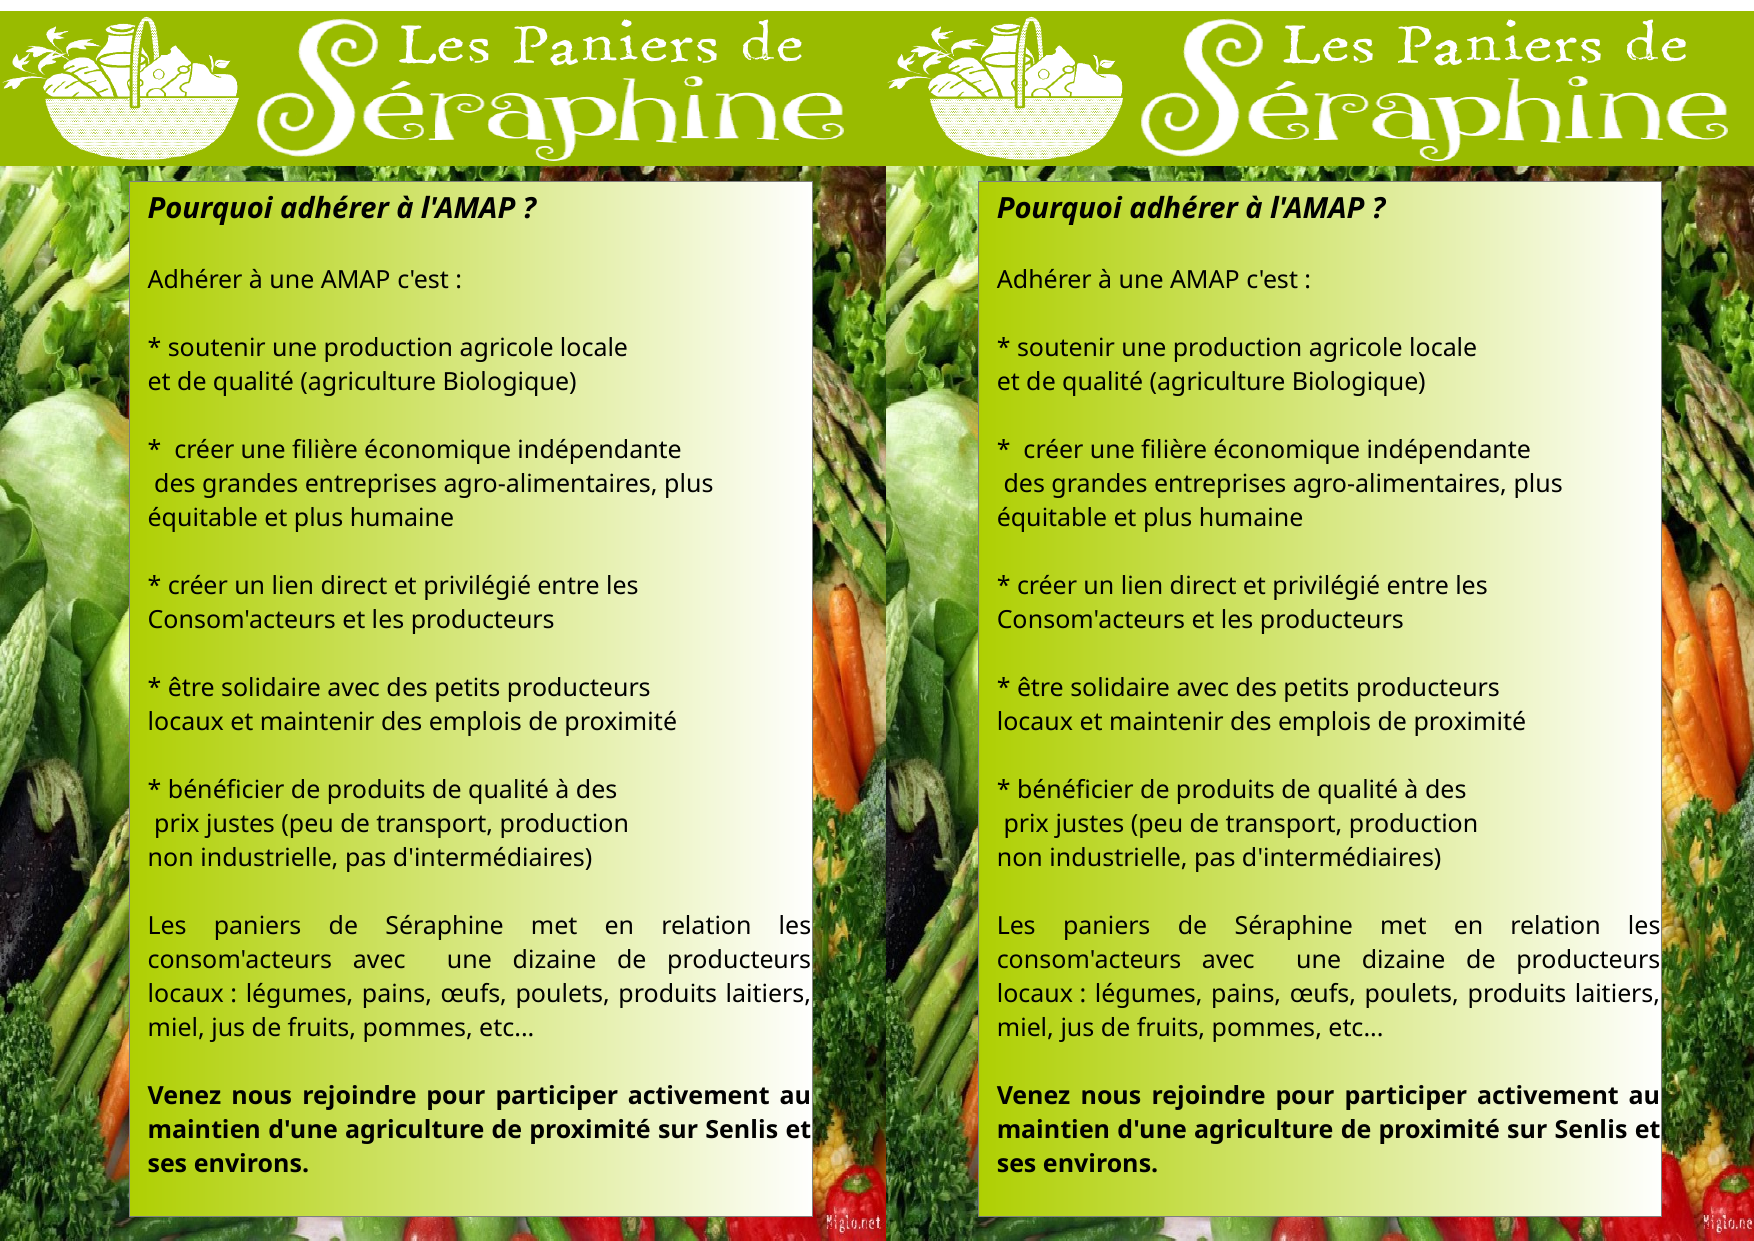

Pourquoi adhérer à l'AMAP ?
Adhérer à une AMAP c'est :
* soutenir une production agricole locale
et de qualité (agriculture Biologique)
* créer une filière économique indépendante
 des grandes entreprises agro-alimentaires, plus équitable et plus humaine
* créer un lien direct et privilégié entre les
Consom'acteurs et les producteurs
* être solidaire avec des petits producteurs
locaux et maintenir des emplois de proximité
* bénéficier de produits de qualité à des
 prix justes (peu de transport, production
non industrielle, pas d'intermédiaires)
Les paniers de Séraphine met en relation les consom'acteurs avec une dizaine de producteurs locaux : légumes, pains, œufs, poulets, produits laitiers, miel, jus de fruits, pommes, etc...
Venez nous rejoindre pour participer activement au maintien d'une agriculture de proximité sur Senlis et ses environs.
Pourquoi adhérer à l'AMAP ?
Adhérer à une AMAP c'est :
* soutenir une production agricole locale
et de qualité (agriculture Biologique)
* créer une filière économique indépendante
 des grandes entreprises agro-alimentaires, plus équitable et plus humaine
* créer un lien direct et privilégié entre les
Consom'acteurs et les producteurs
* être solidaire avec des petits producteurs
locaux et maintenir des emplois de proximité
* bénéficier de produits de qualité à des
 prix justes (peu de transport, production
non industrielle, pas d'intermédiaires)
Les paniers de Séraphine met en relation les consom'acteurs avec une dizaine de producteurs locaux : légumes, pains, œufs, poulets, produits laitiers, miel, jus de fruits, pommes, etc...
Venez nous rejoindre pour participer activement au maintien d'une agriculture de proximité sur Senlis et ses environs.
Qu'est-ce qu'une AMAP ?
Qu'est-ce qu'une AMAP ?